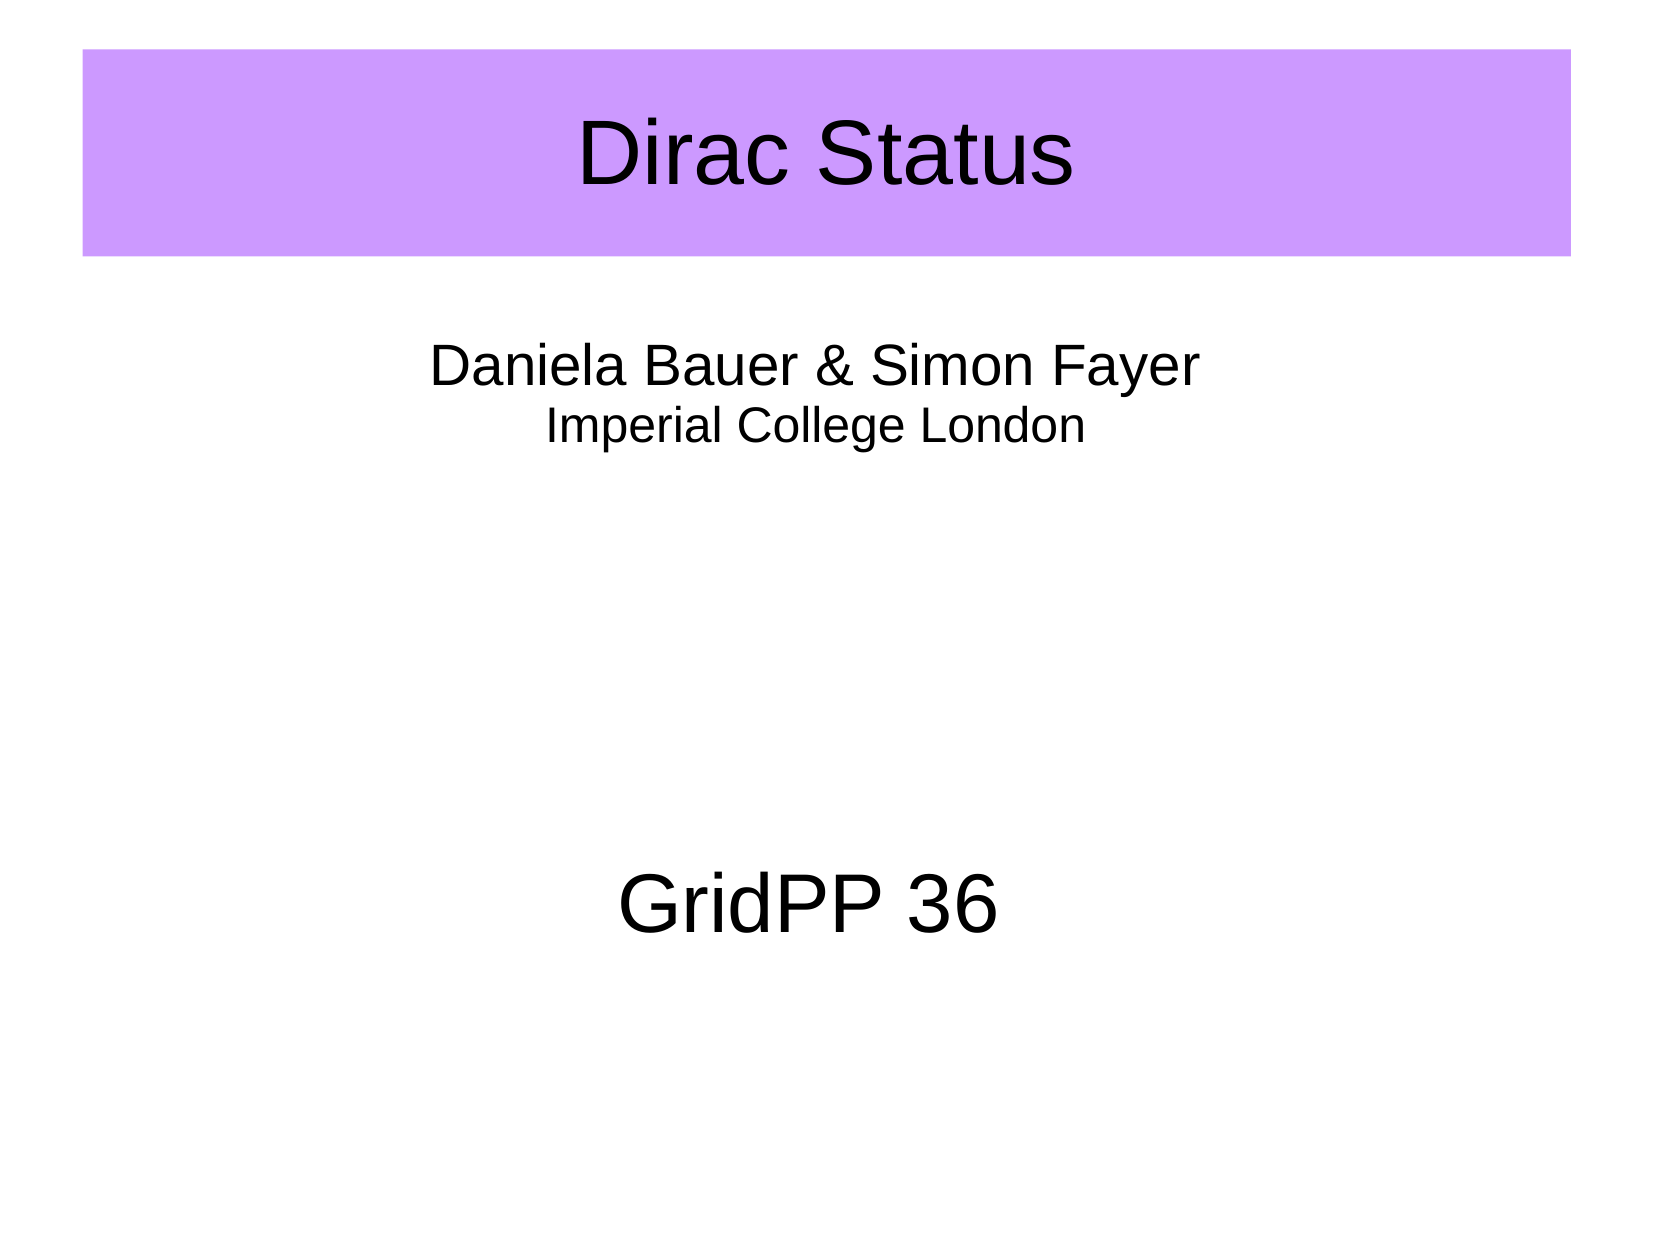

# Dirac Status
Daniela Bauer & Simon Fayer
Imperial College London
GridPP 36